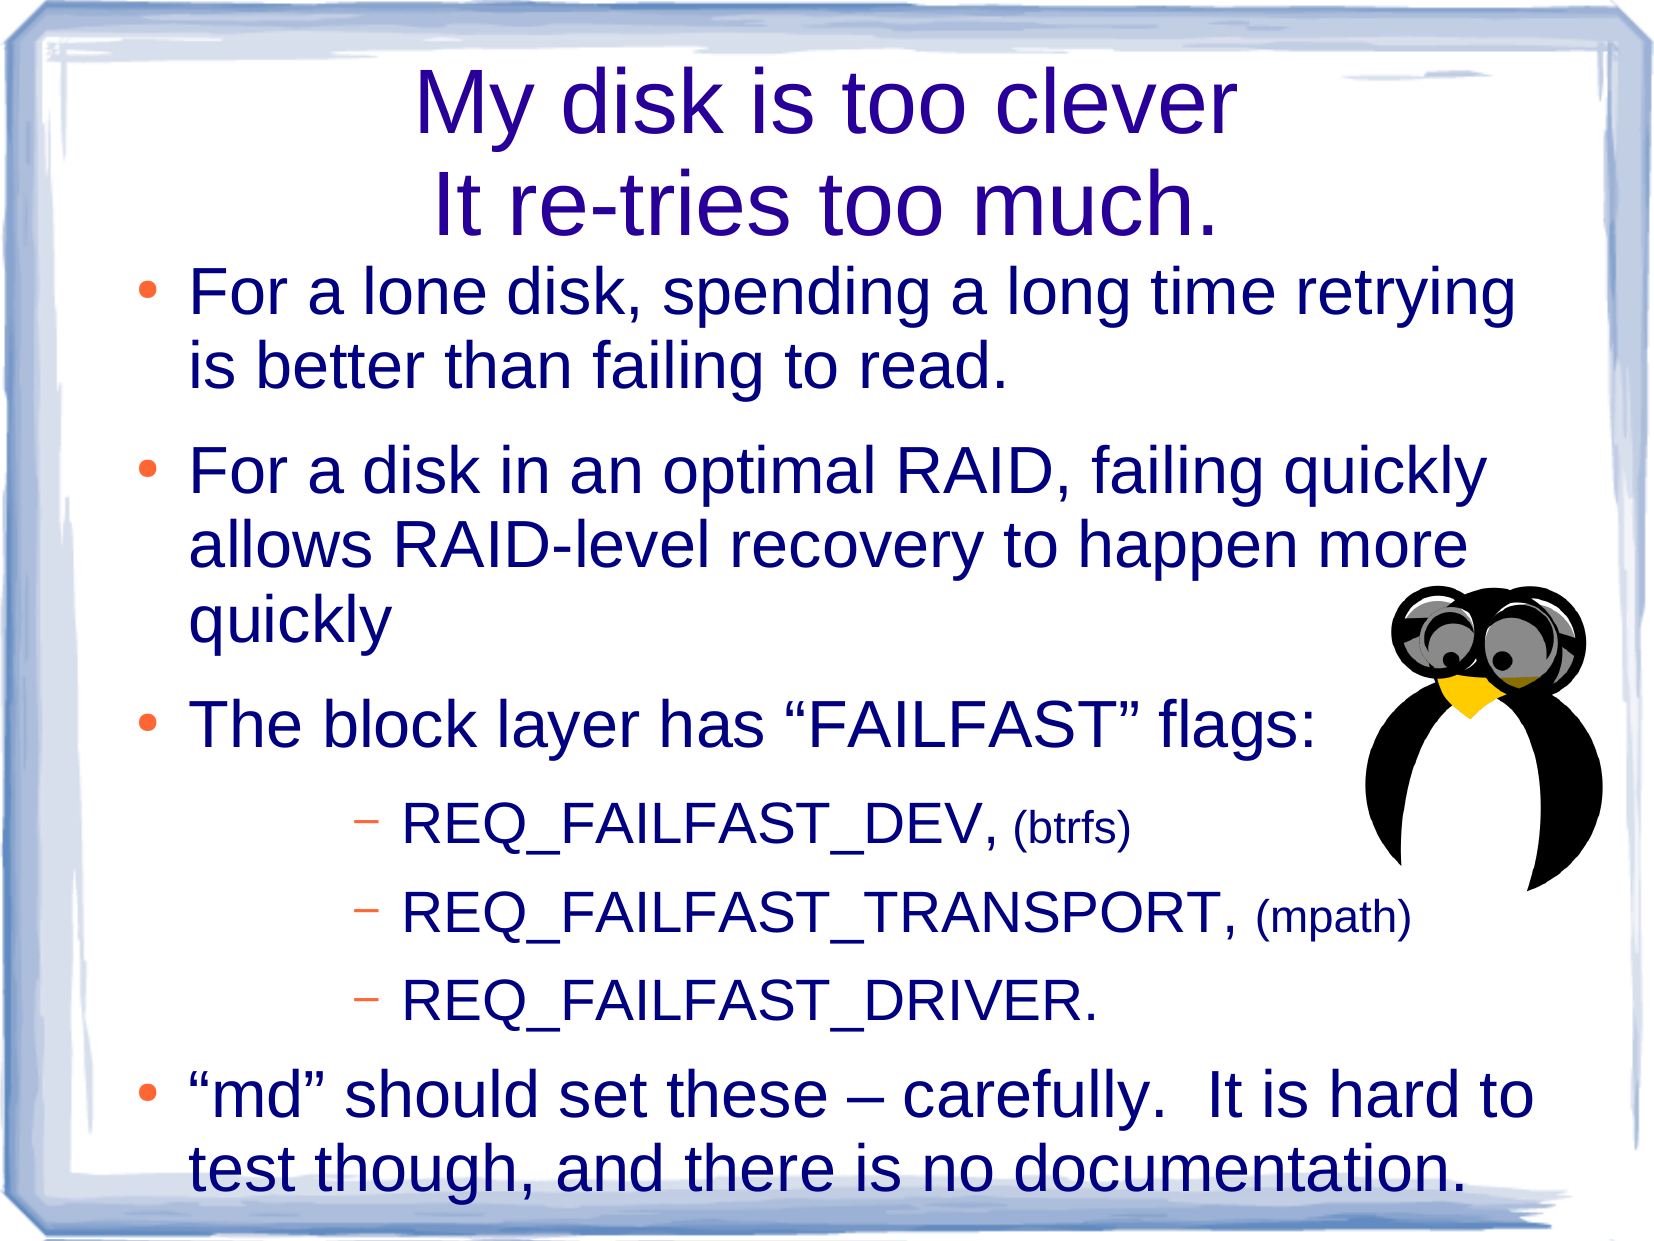

# My disk is too clever It re-tries too much.
For a lone disk, spending a long time retrying is better than failing to read.
For a disk in an optimal RAID, failing quickly allows RAID-level recovery to happen more quickly
The block layer has “FAILFAST” flags:
REQ_FAILFAST_DEV, (btrfs)
REQ_FAILFAST_TRANSPORT, (mpath)
REQ_FAILFAST_DRIVER.
“md” should set these – carefully. It is hard to test though, and there is no documentation.